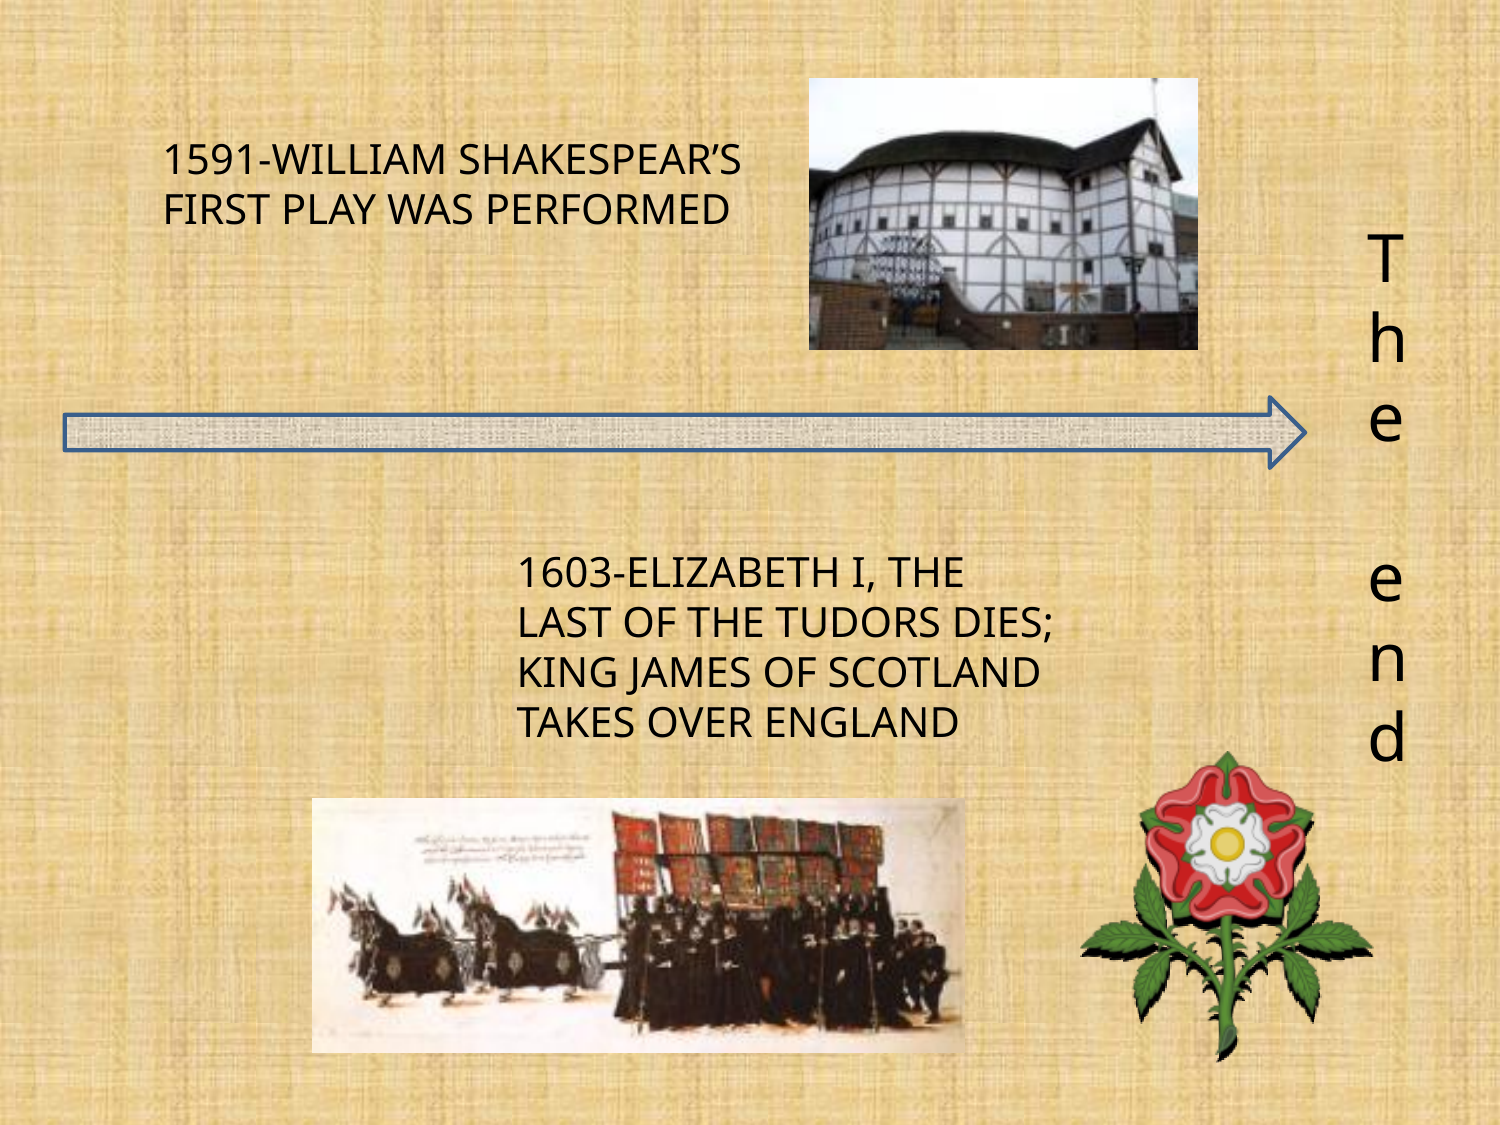

1591-WILLIAM SHAKESPEAR’S FIRST PLAY WAS PERFORMED
The
 end
1603-ELIZABETH I, THE LAST OF THE TUDORS DIES; KING JAMES OF SCOTLAND TAKES OVER ENGLAND